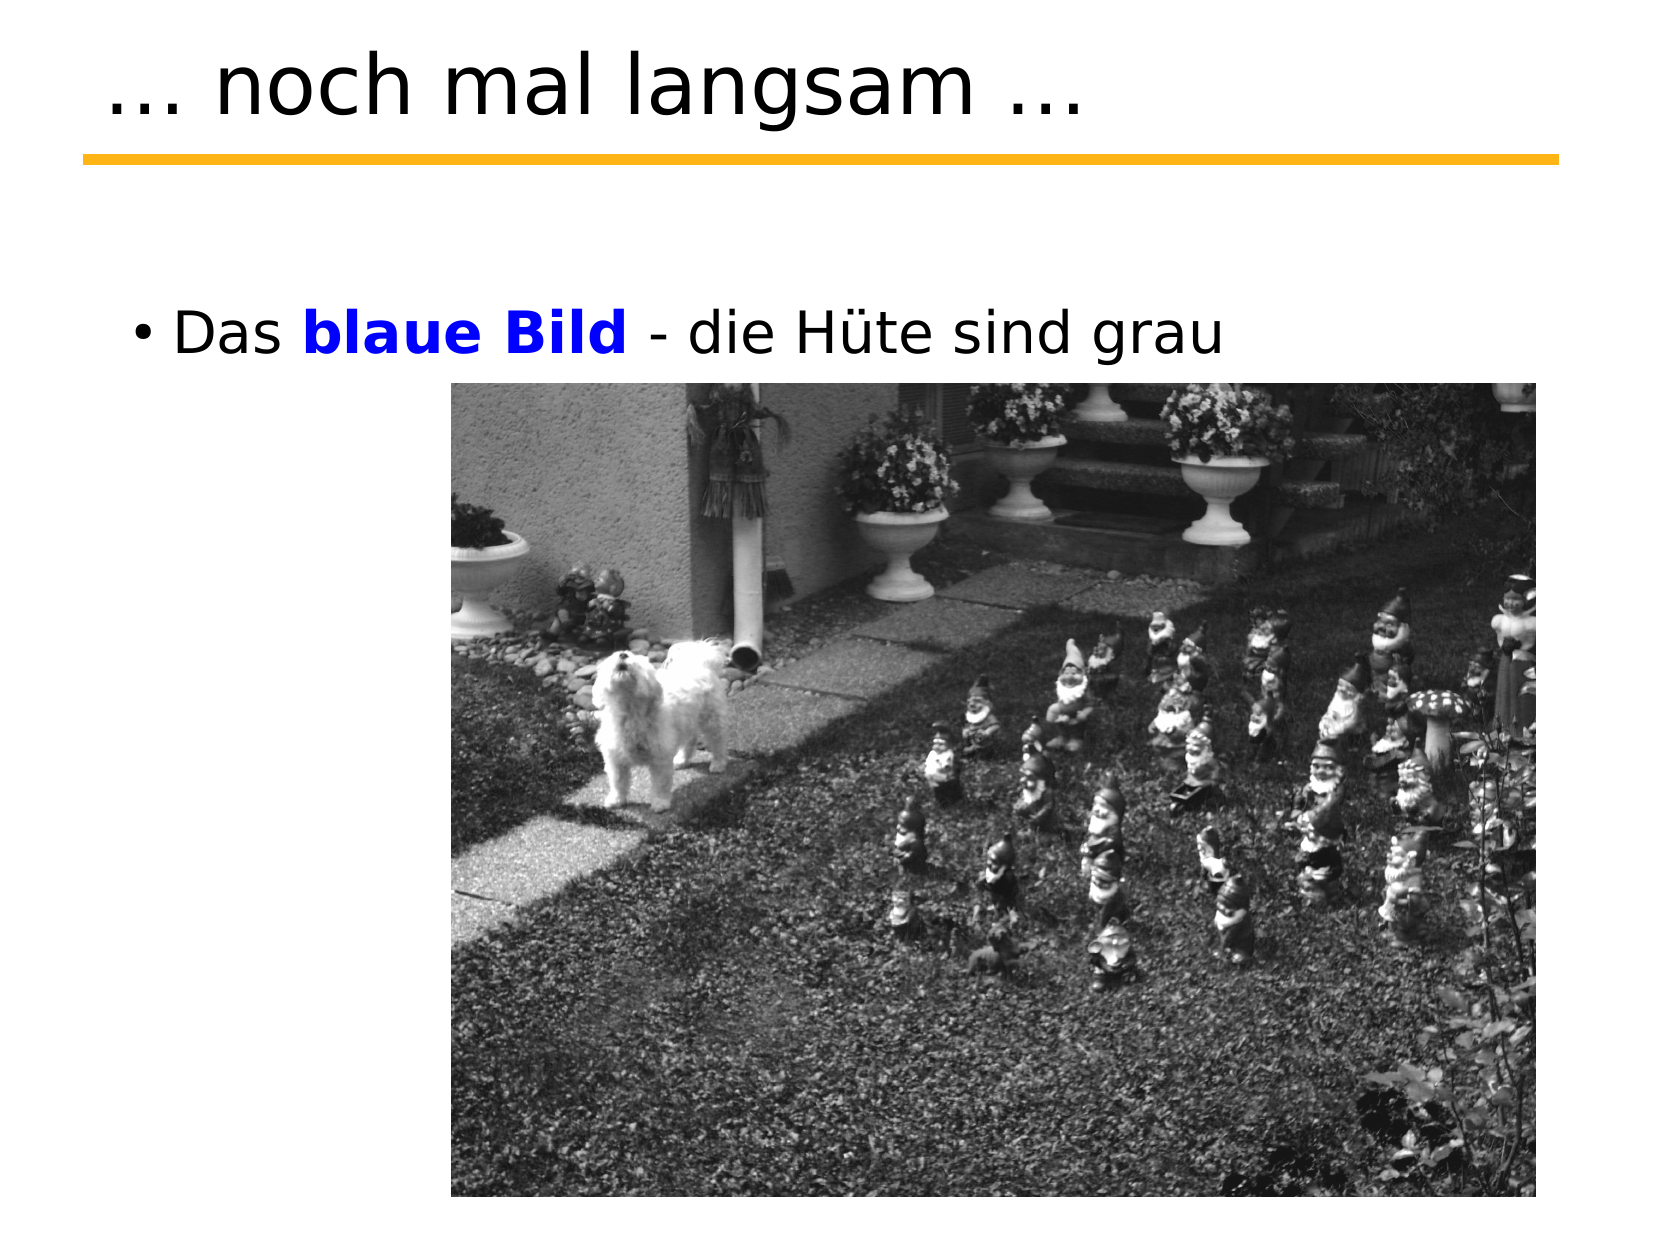

# … noch mal langsam …
 Das blaue Bild - die Hüte sind grau